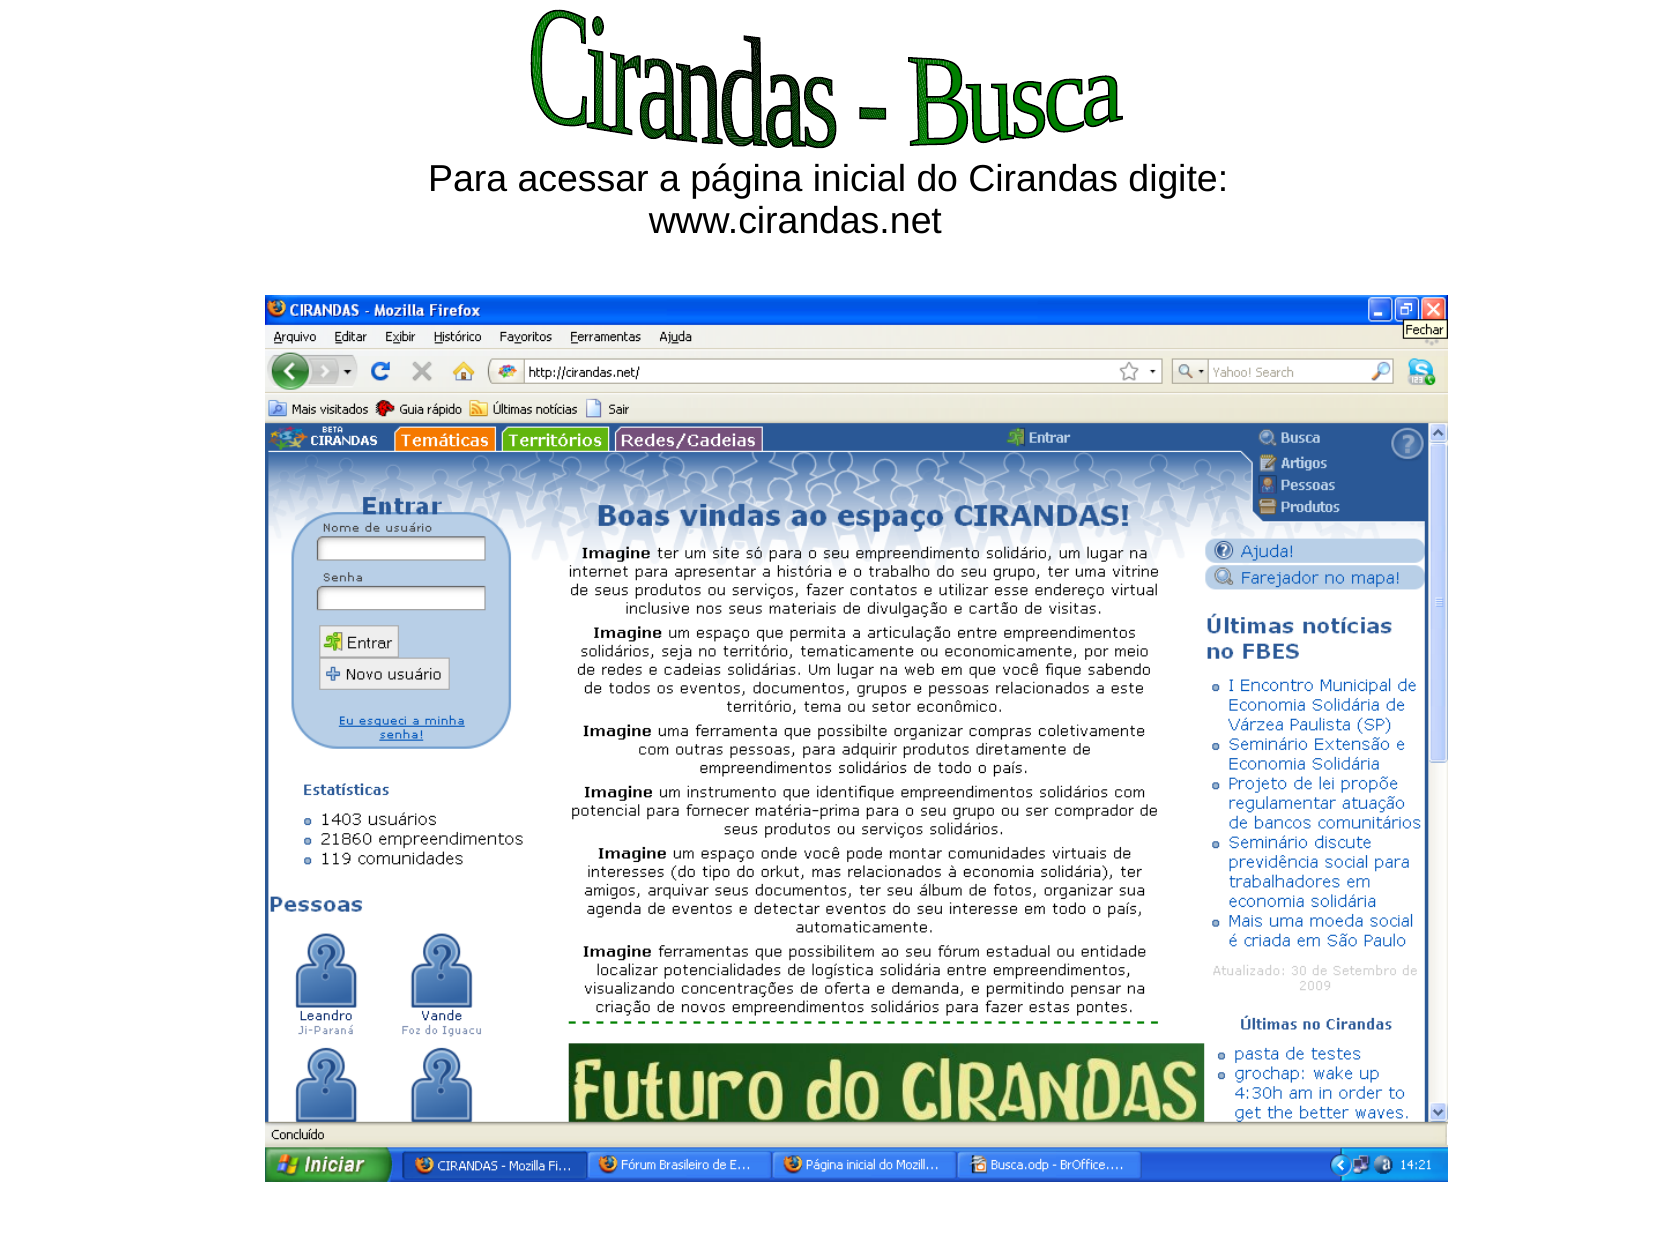

Cirandas - Busca
Para acessar a página inicial do Cirandas digite:
 www.cirandas.net